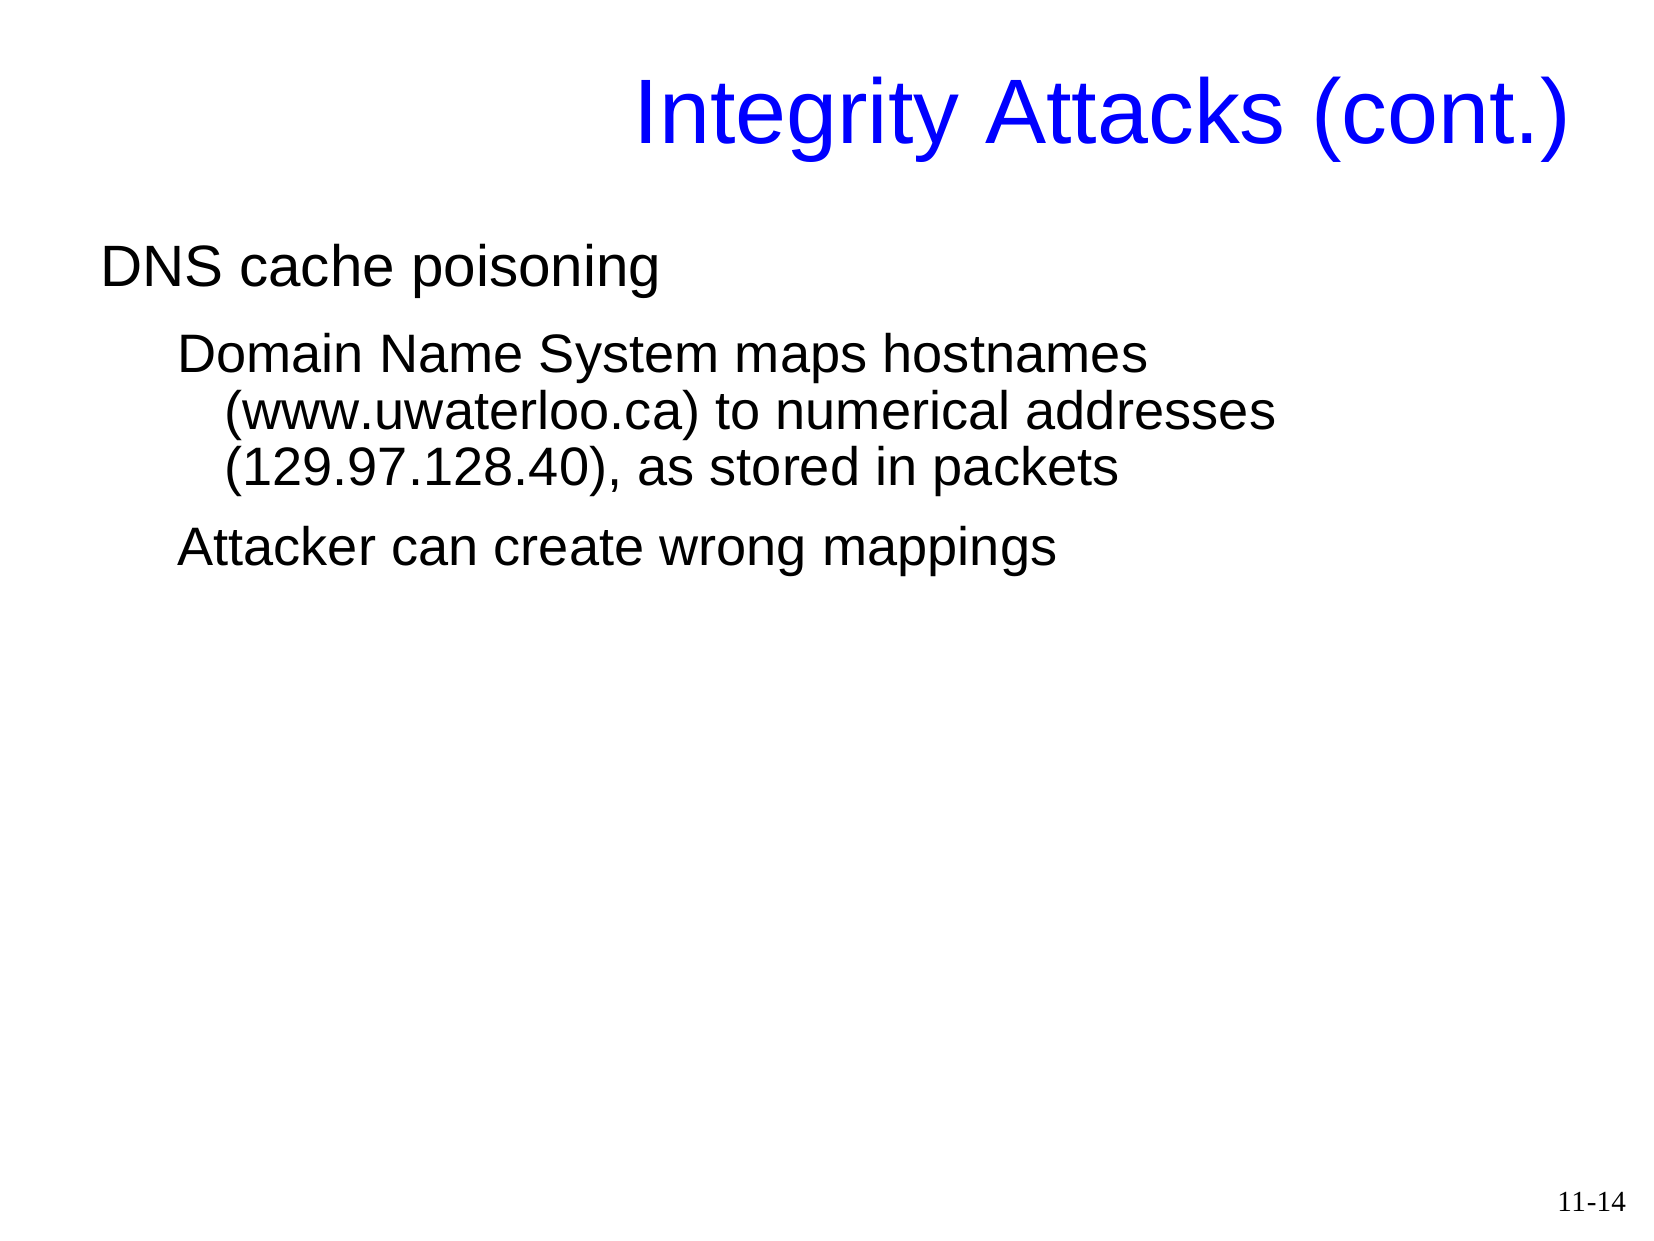

# Integrity Attacks (cont.)
DNS cache poisoning
Domain Name System maps hostnames (www.uwaterloo.ca) to numerical addresses (129.97.128.40), as stored in packets
Attacker can create wrong mappings